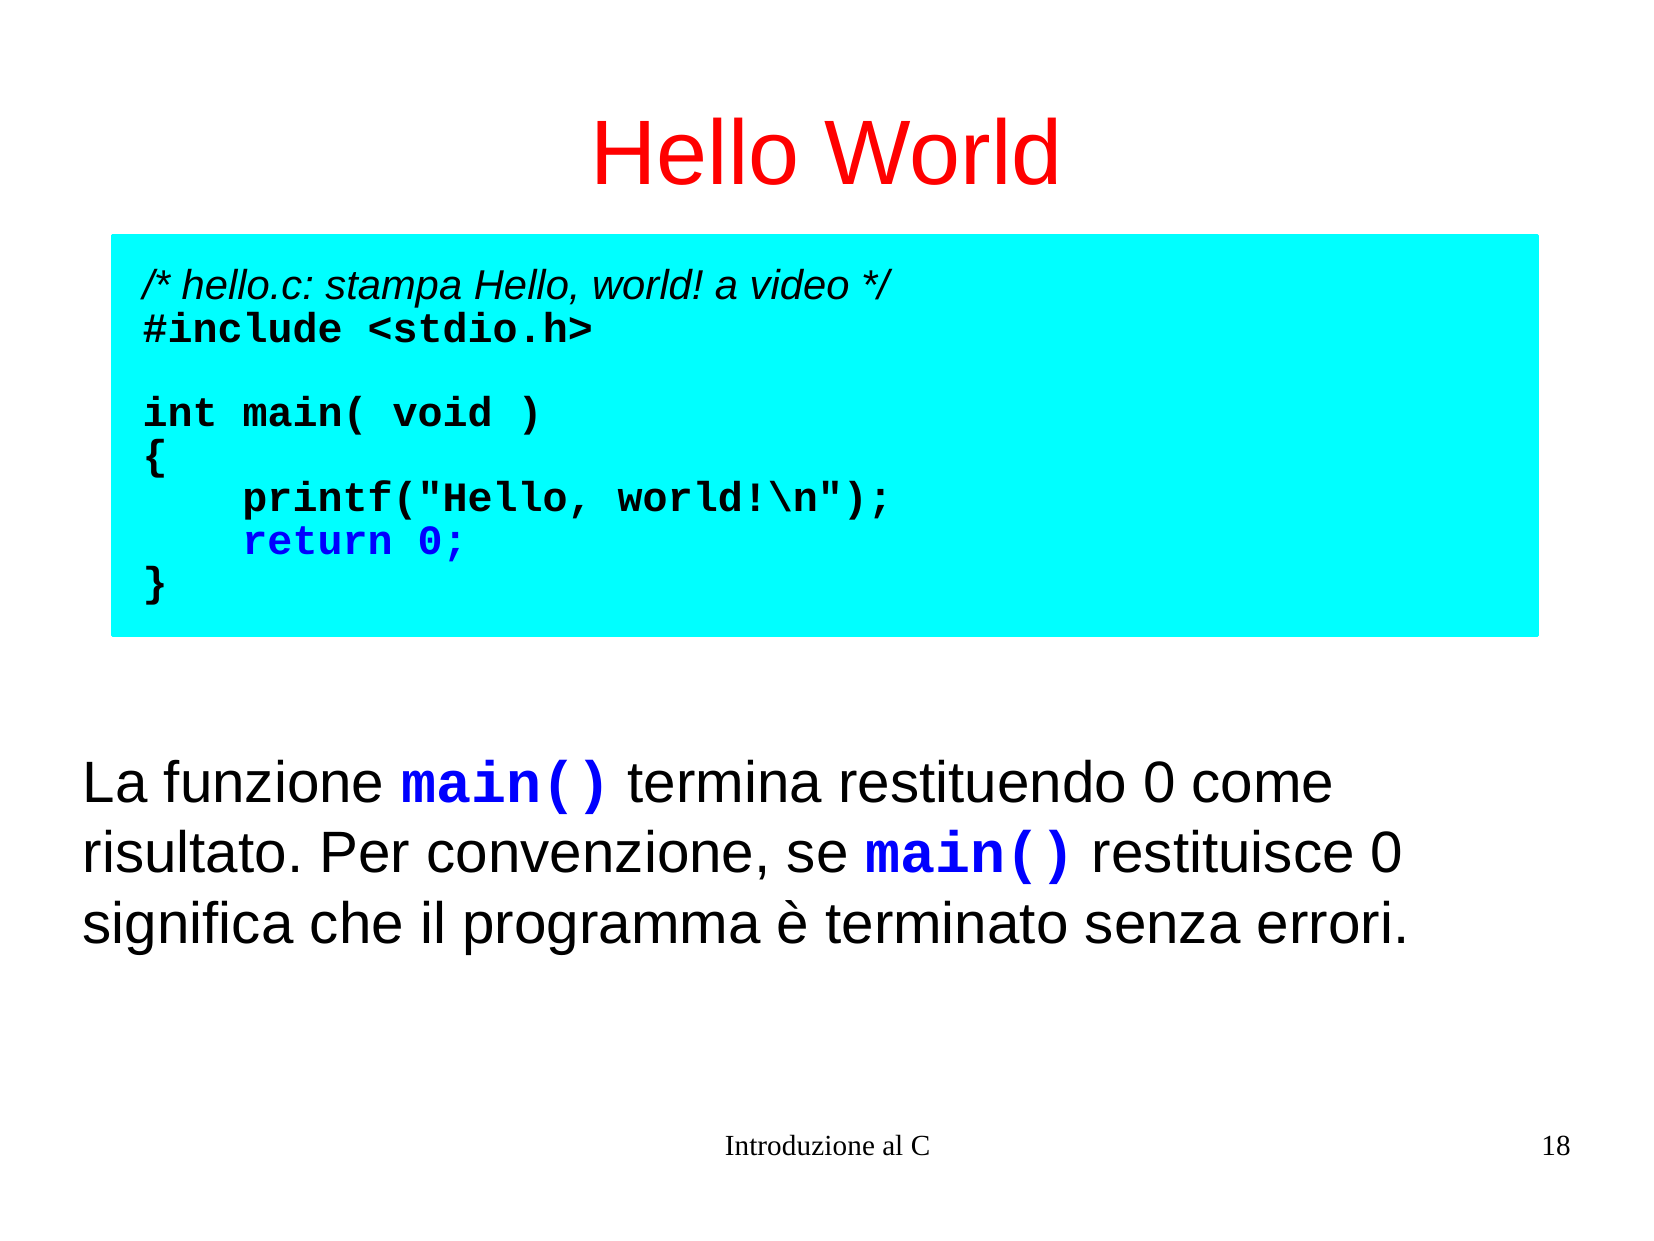

# Hello World
/* hello.c: stampa Hello, world! a video */
#include <stdio.h>
int main( void )
{
 printf("Hello, world!\n");
 return 0;
}
La funzione main() termina restituendo 0 come risultato. Per convenzione, se main() restituisce 0 significa che il programma è terminato senza errori.
Introduzione al C
18